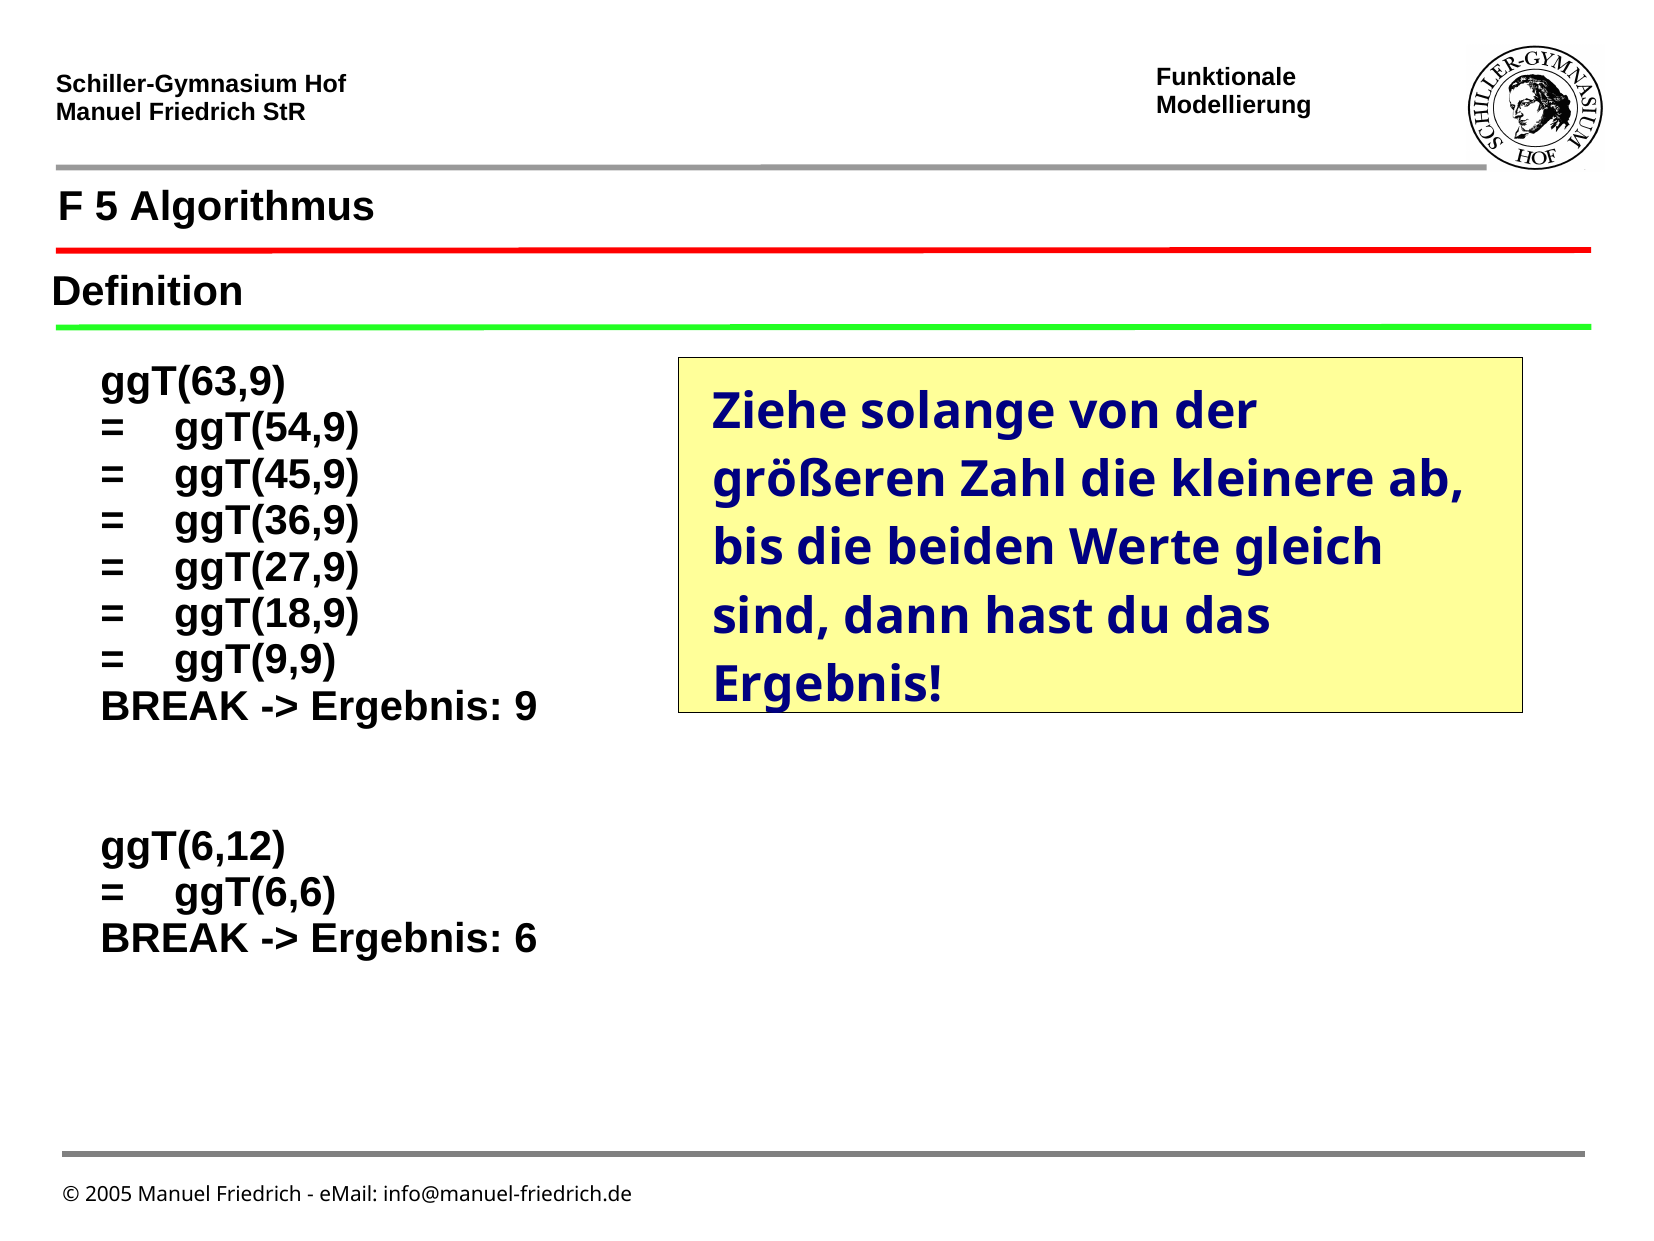

Funktionale
Modellierung
Schiller-Gymnasium Hof
Manuel Friedrich StR
F 5 Algorithmus
Definition
ggT(63,9)
=	ggT(54,9)
=	ggT(45,9)
=	ggT(36,9)
=	ggT(27,9)
=	ggT(18,9)
= 	ggT(9,9)
BREAK -> Ergebnis: 9
ggT(6,12)
=	ggT(6,6)
BREAK -> Ergebnis: 6
Ziehe solange von der größeren Zahl die kleinere ab, bis die beiden Werte gleich sind, dann hast du das Ergebnis!
© 2005 Manuel Friedrich - eMail: info@manuel-friedrich.de